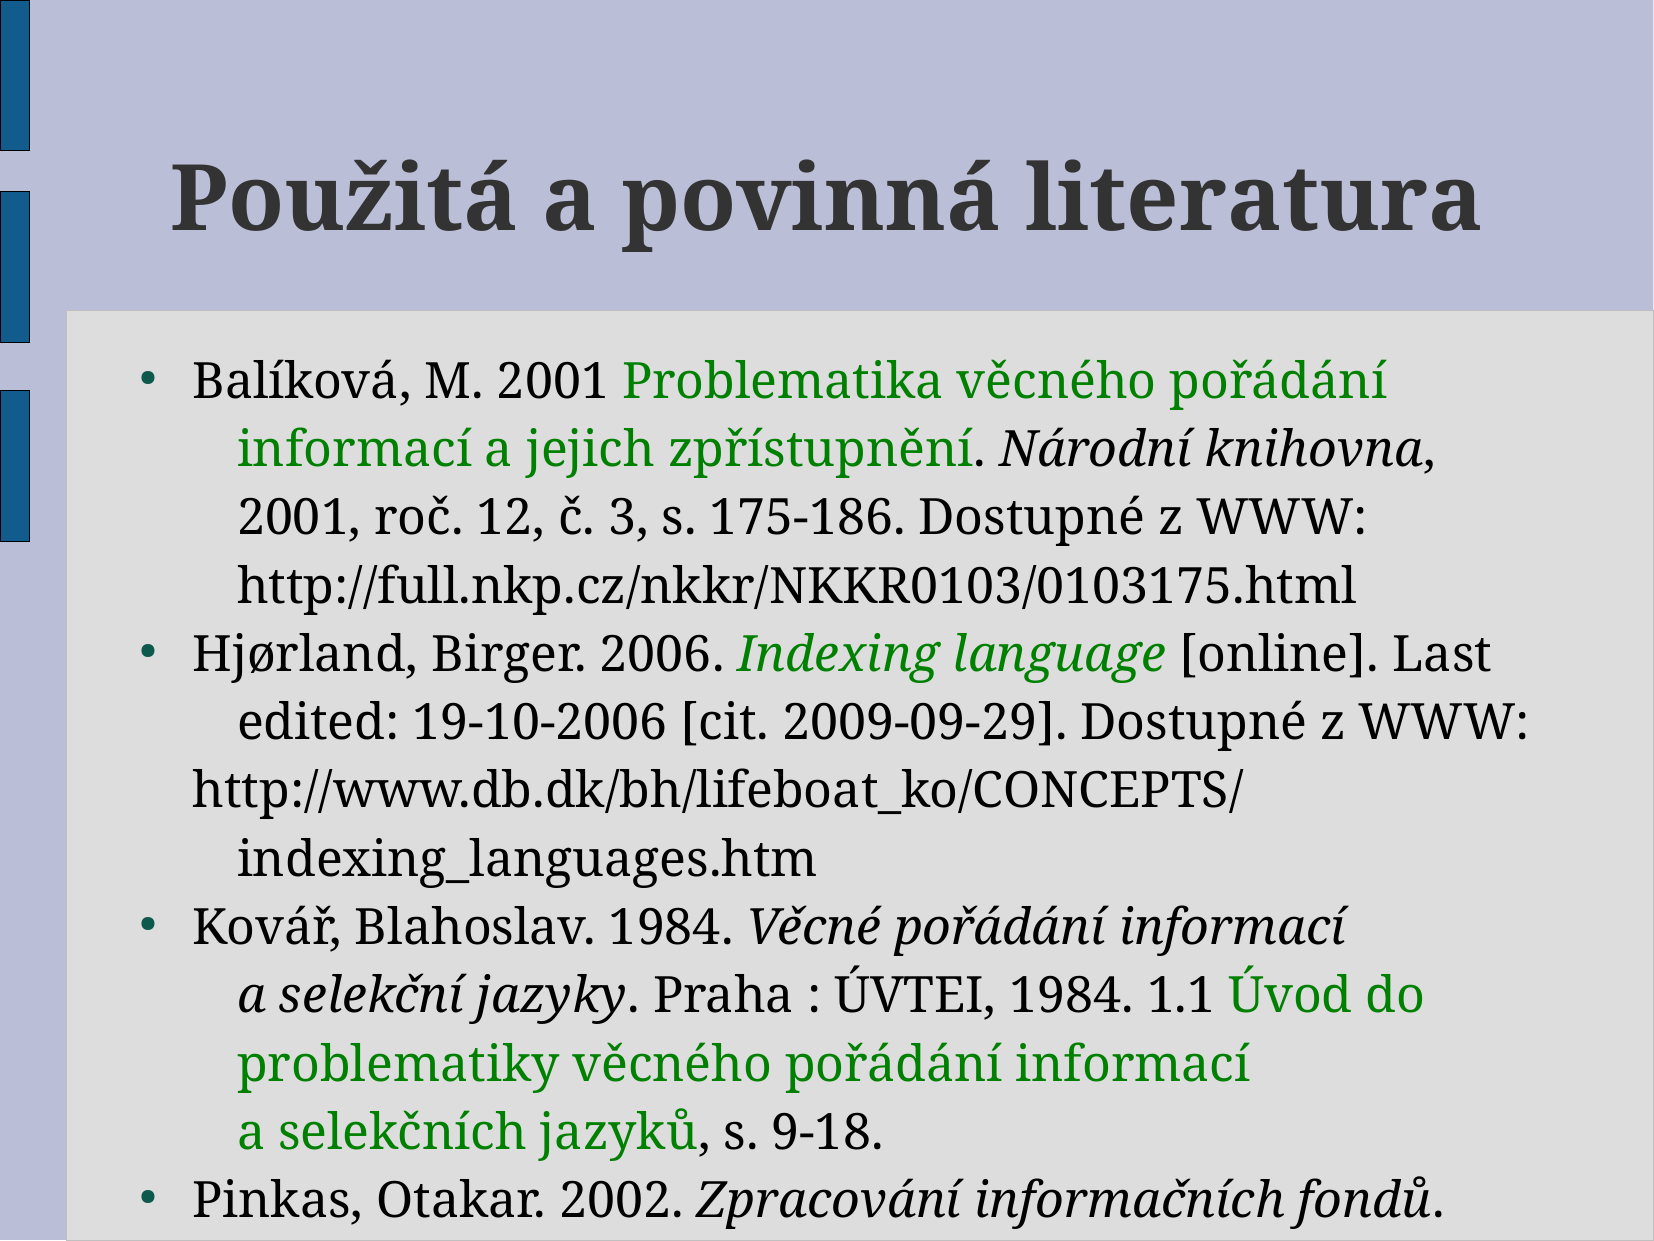

# Použitá a povinná literatura
Balíková, M. 2001 Problematika věcného pořádání informací a jejich zpřístupnění. Národní knihovna, 2001, roč. 12, č. 3, s. 175-186. Dostupné z WWW: http://full.nkp.cz/nkkr/NKKR0103/0103175.html
Hjørland, Birger. 2006. Indexing language [online]. Last edited: 19-10-2006 [cit. 2009-09-29]. Dostupné z WWW:
http://www.db.dk/bh/lifeboat_ko/CONCEPTS/indexing_languages.htm
Kovář, Blahoslav. 1984. Věcné pořádání informací
a selekční jazyky. Praha : ÚVTEI, 1984. 1.1 Úvod do problematiky věcného pořádání informací
a selekčních jazyků, s. 9-18.
Pinkas, Otakar. 2002. Zpracování informačních fondů. Vyd. 1.V Praze : Vysoká škola ekonomická, 2002. Kap. 7 Selekční jazyky, s. 89-114.